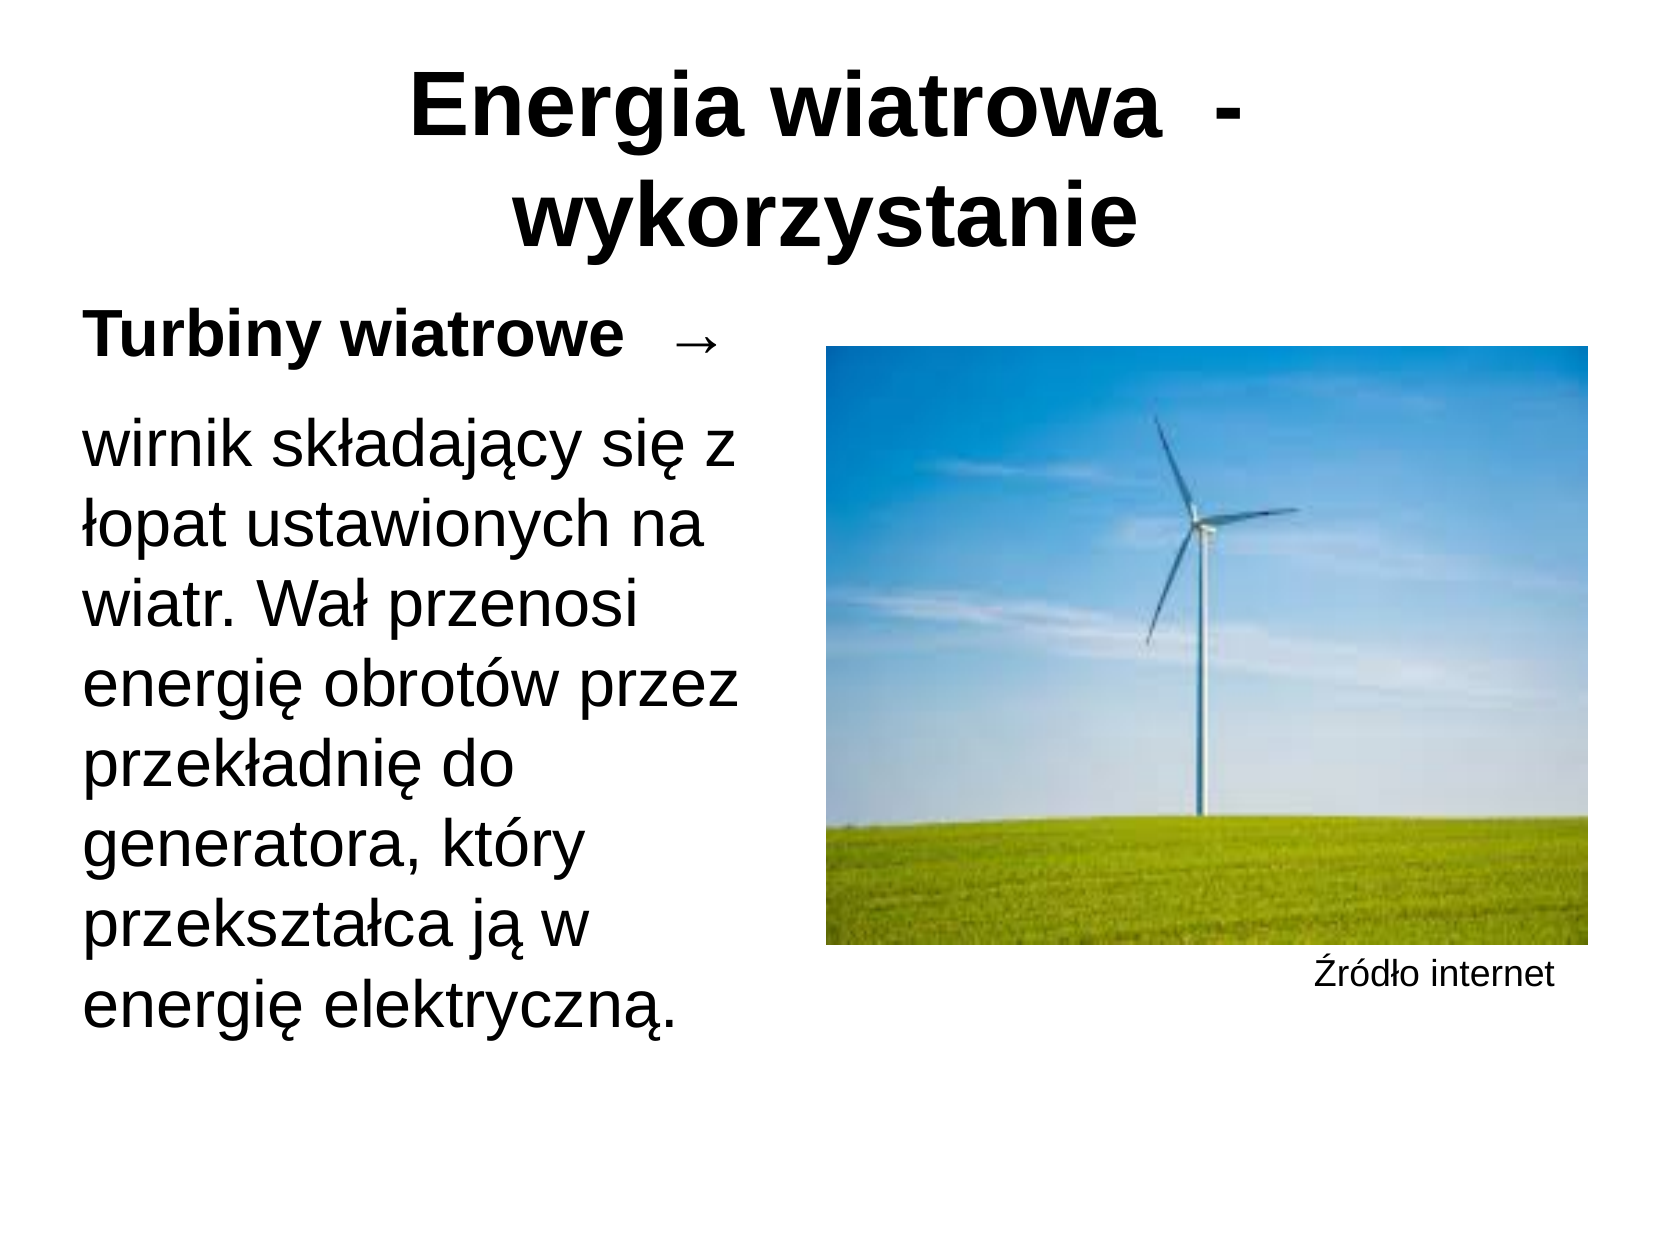

# Energia wiatrowa - wykorzystanie
Turbiny wiatrowe →
wirnik składający się z łopat ustawionych na wiatr. Wał przenosi energię obrotów przez przekładnię do generatora, który przekształca ją w energię elektryczną.
Źródło internet